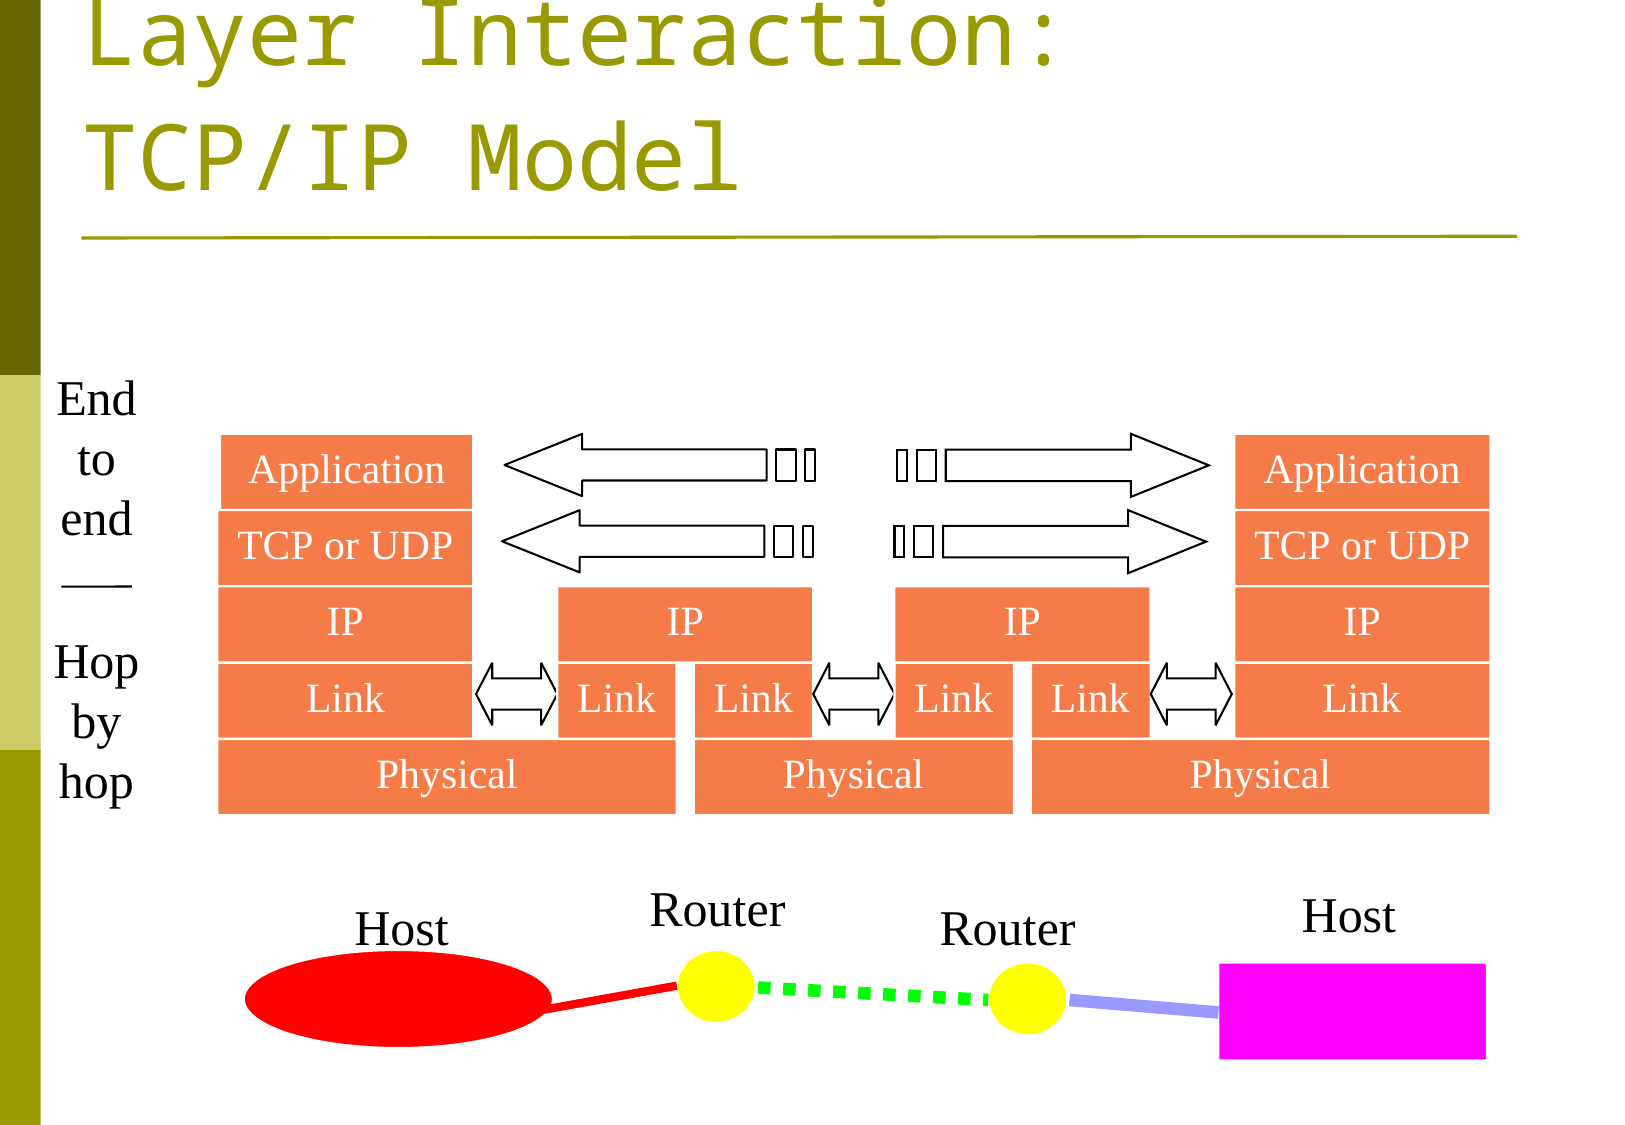

# Layer Interaction: TCP/IP Model
End to end
Application
Application
TCP or UDP
TCP or UDP
IP
IP
IP
IP
Hop by hop
Link
Link
Link
Link
Link
Link
Physical
Physical
Physical
Router
Host
Host
Router